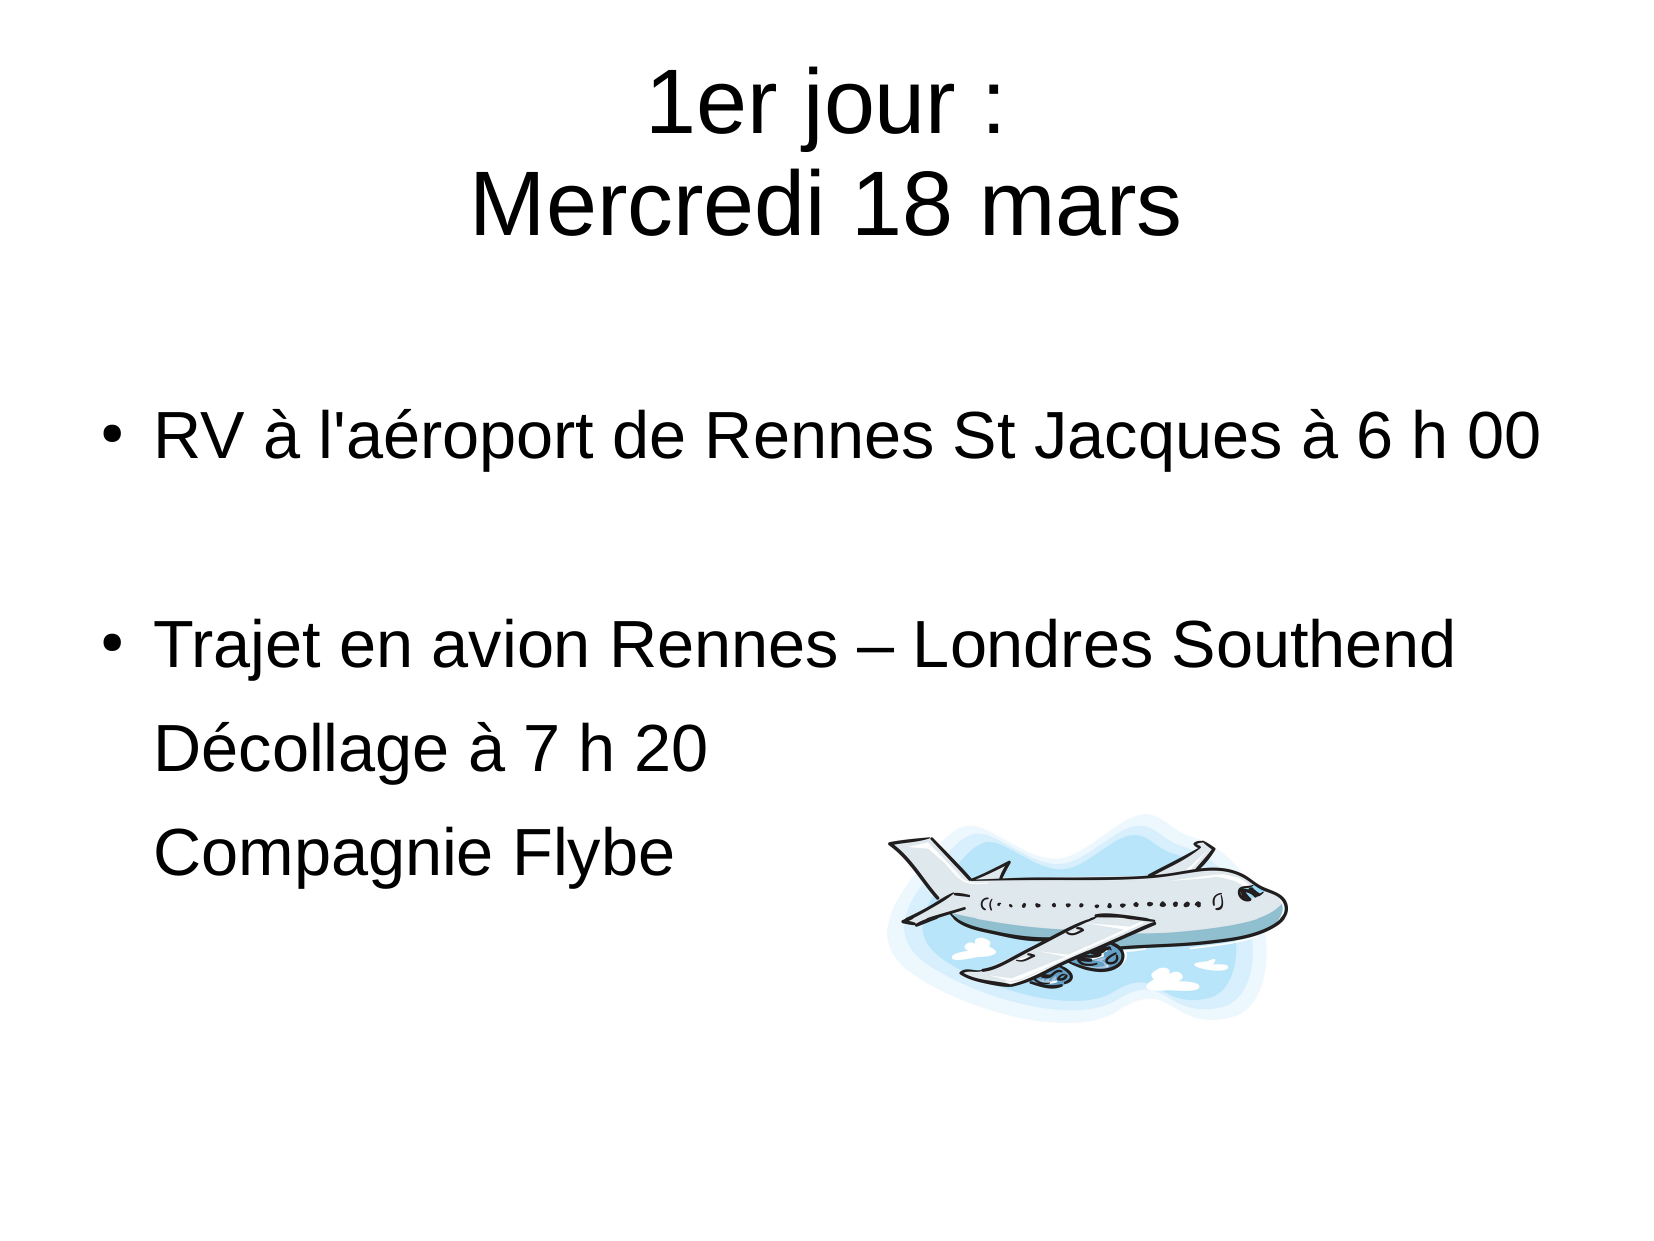

# 1er jour : Mercredi 18 mars
RV à l'aéroport de Rennes St Jacques à 6 h 00
Trajet en avion Rennes – Londres Southend
Décollage à 7 h 20
Compagnie Flybe